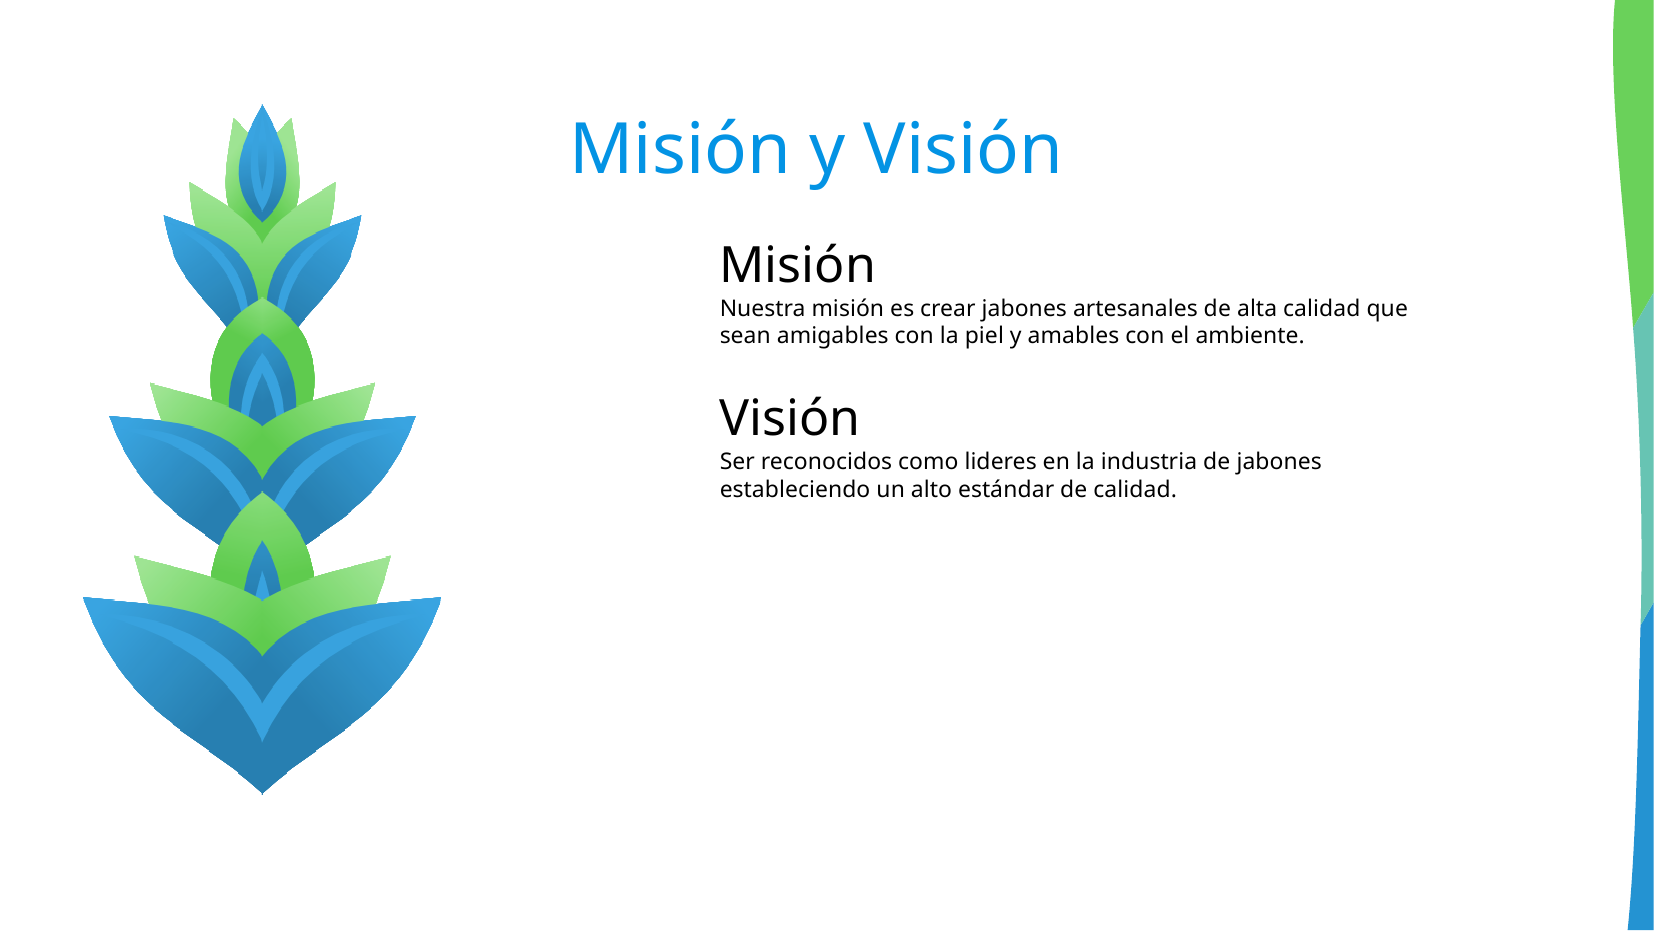

Misión y Visión
Misión
Nuestra misión es crear jabones artesanales de alta calidad que sean amigables con la piel y amables con el ambiente.
Visión
Ser reconocidos como lideres en la industria de jabones estableciendo un alto estándar de calidad.